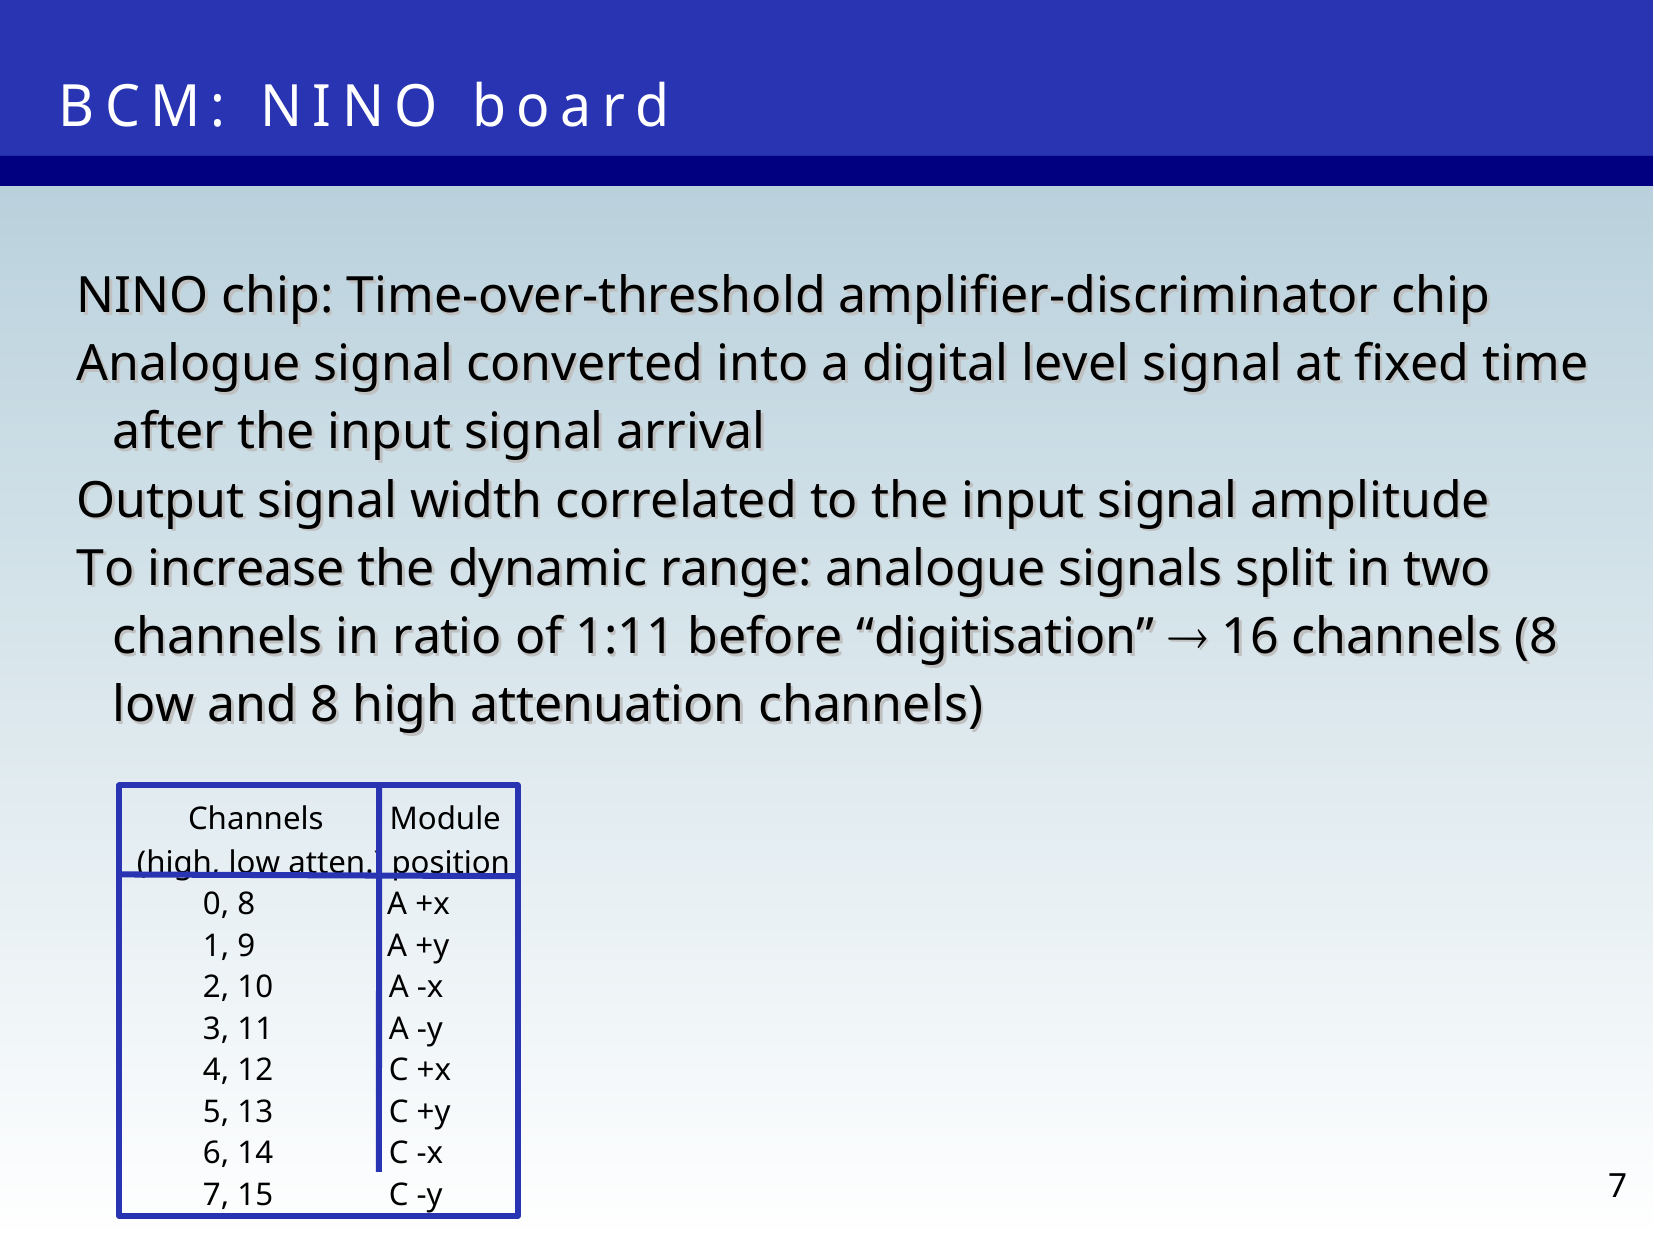

# BCM: NINO board
NINO chip: Time-over-threshold amplifier-discriminator chip
Analogue signal converted into a digital level signal at fixed time after the input signal arrival
Output signal width correlated to the input signal amplitude
To increase the dynamic range: analogue signals split in two channels in ratio of 1:11 before “digitisation”  16 channels (8 low and 8 high attenuation channels)
 Channels Module
(high, low atten.) position
 0, 8 A +x
 1, 9 A +y
 2, 10 A -x
 3, 11 A -y
 4, 12 C +x
 5, 13 C +y
 6, 14 C -x
 7, 15 C -y
7